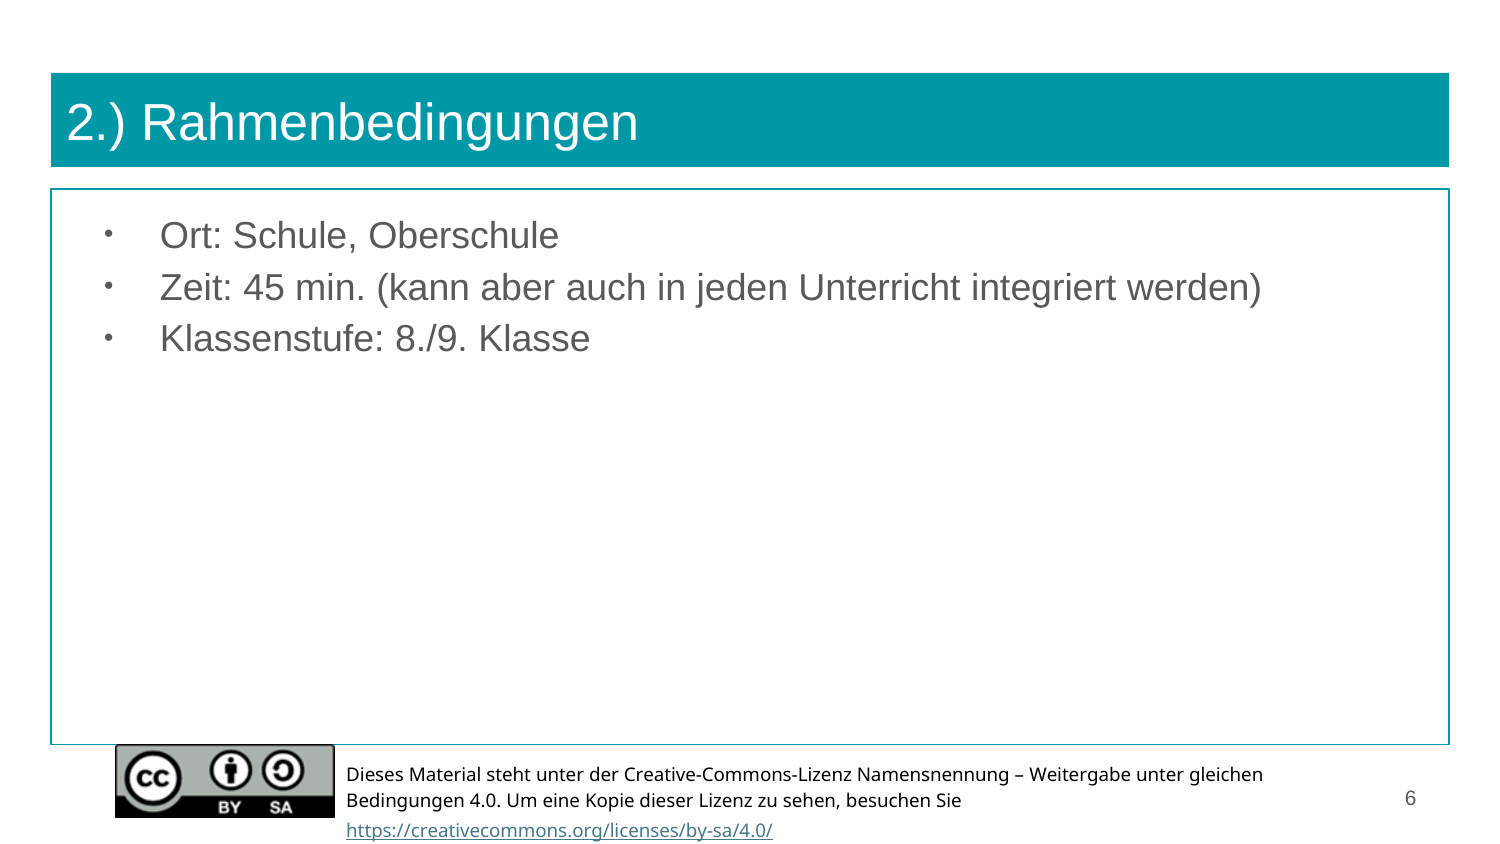

# 2.) Rahmenbedingungen
Ort: Schule, Oberschule
Zeit: 45 min. (kann aber auch in jeden Unterricht integriert werden)
Klassenstufe: 8./9. Klasse
Dieses Material steht unter der Creative-Commons-Lizenz Namensnennung – Weitergabe unter gleichen Bedingungen 4.0. Um eine Kopie dieser Lizenz zu sehen, besuchen Siehttps://creativecommons.org/licenses/by-sa/4.0/